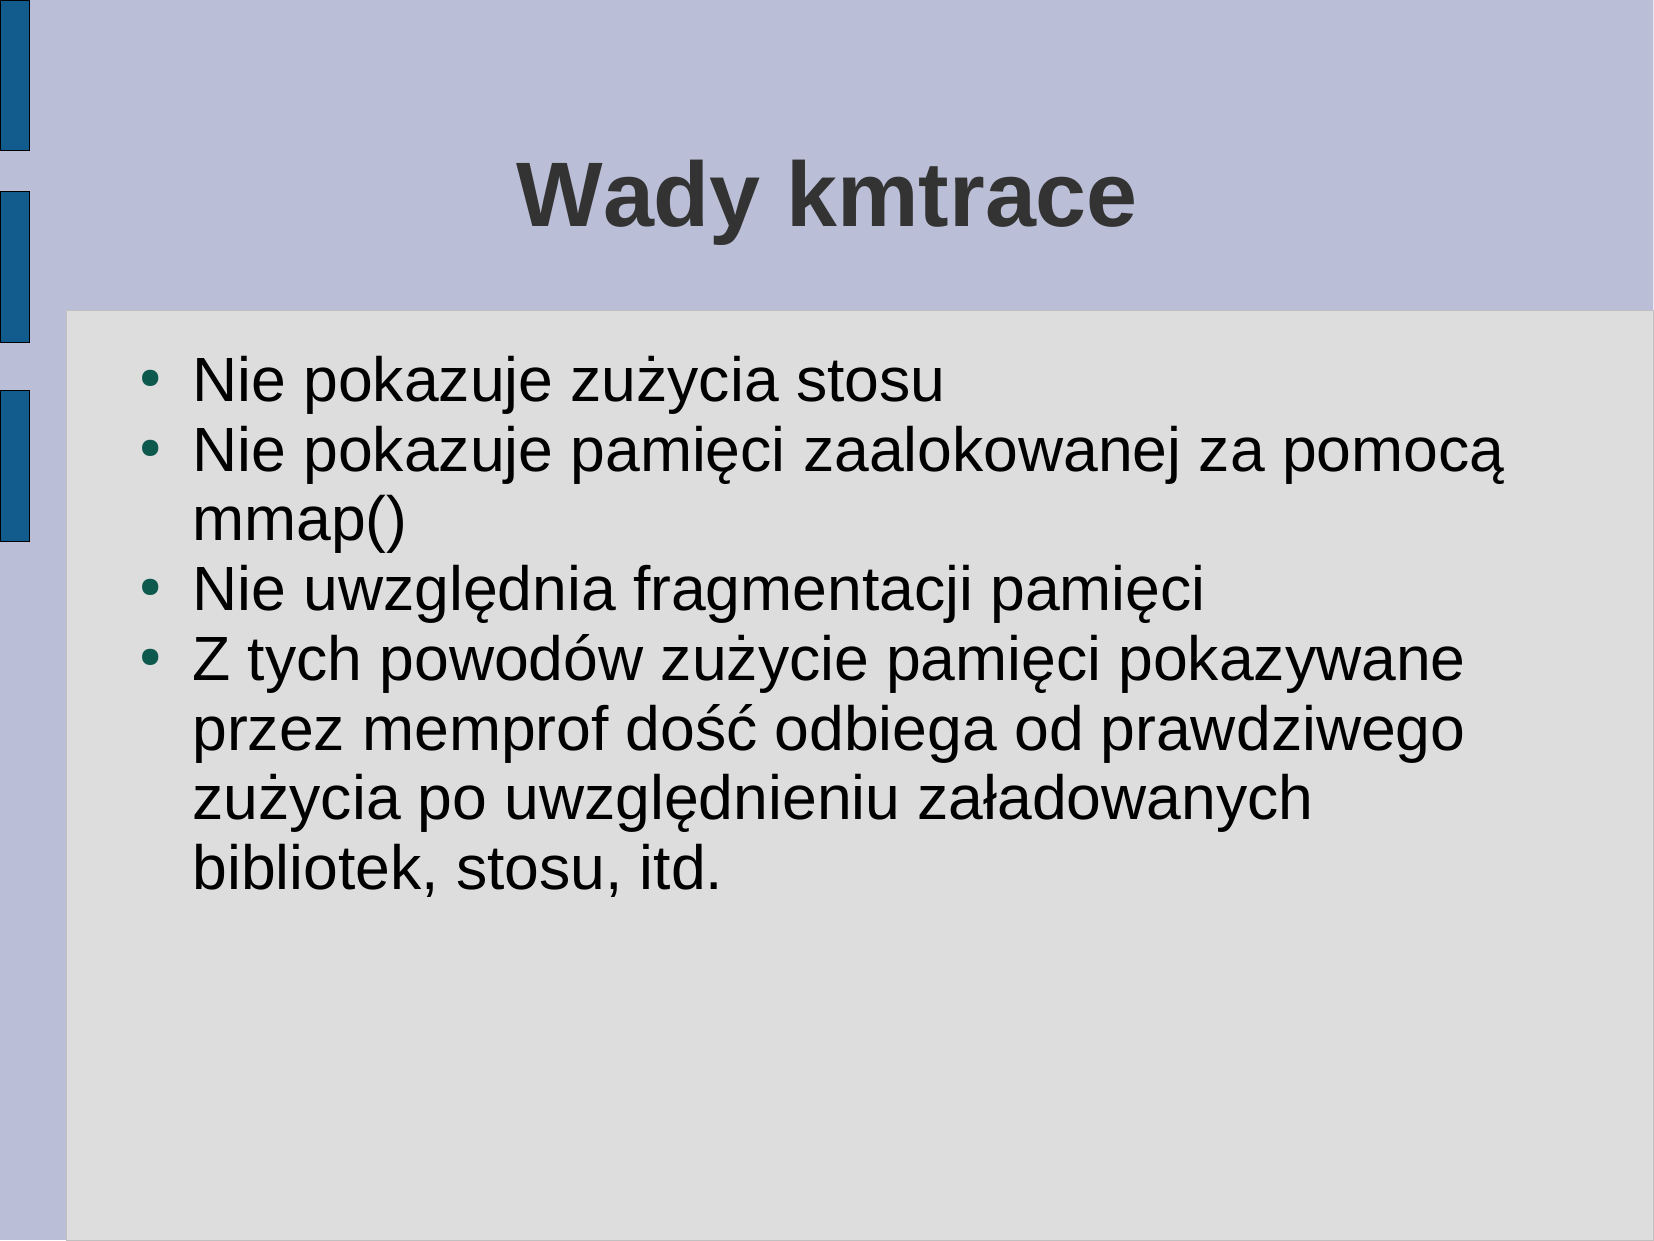

# Wady kmtrace
Nie pokazuje zużycia stosu
Nie pokazuje pamięci zaalokowanej za pomocą mmap()
Nie uwzględnia fragmentacji pamięci
Z tych powodów zużycie pamięci pokazywane przez memprof dość odbiega od prawdziwego zużycia po uwzględnieniu załadowanych bibliotek, stosu, itd.